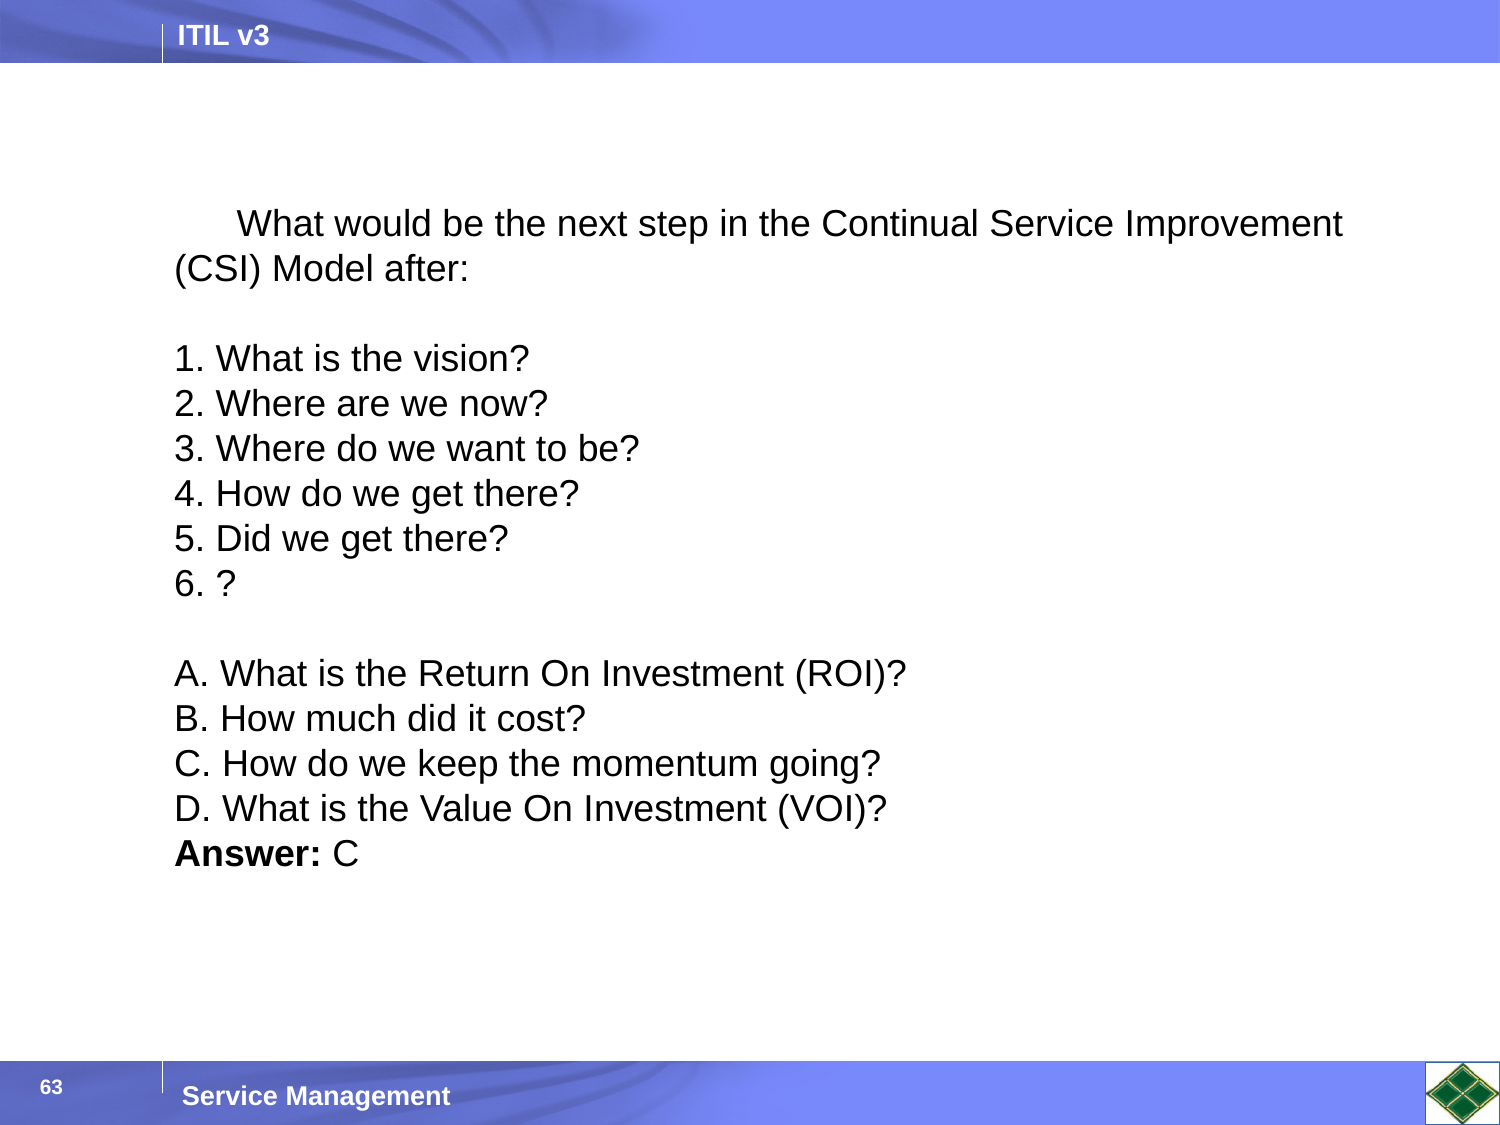

24. What would be the next step in the Continual Service Improvement (CSI) Model after:
1. What is the vision?
2. Where are we now?
3. Where do we want to be?
4. How do we get there?
5. Did we get there?
6. ?
A. What is the Return On Investment (ROI)?
B. How much did it cost?
C. How do we keep the momentum going?
D. What is the Value On Investment (VOI)?
Answer: C